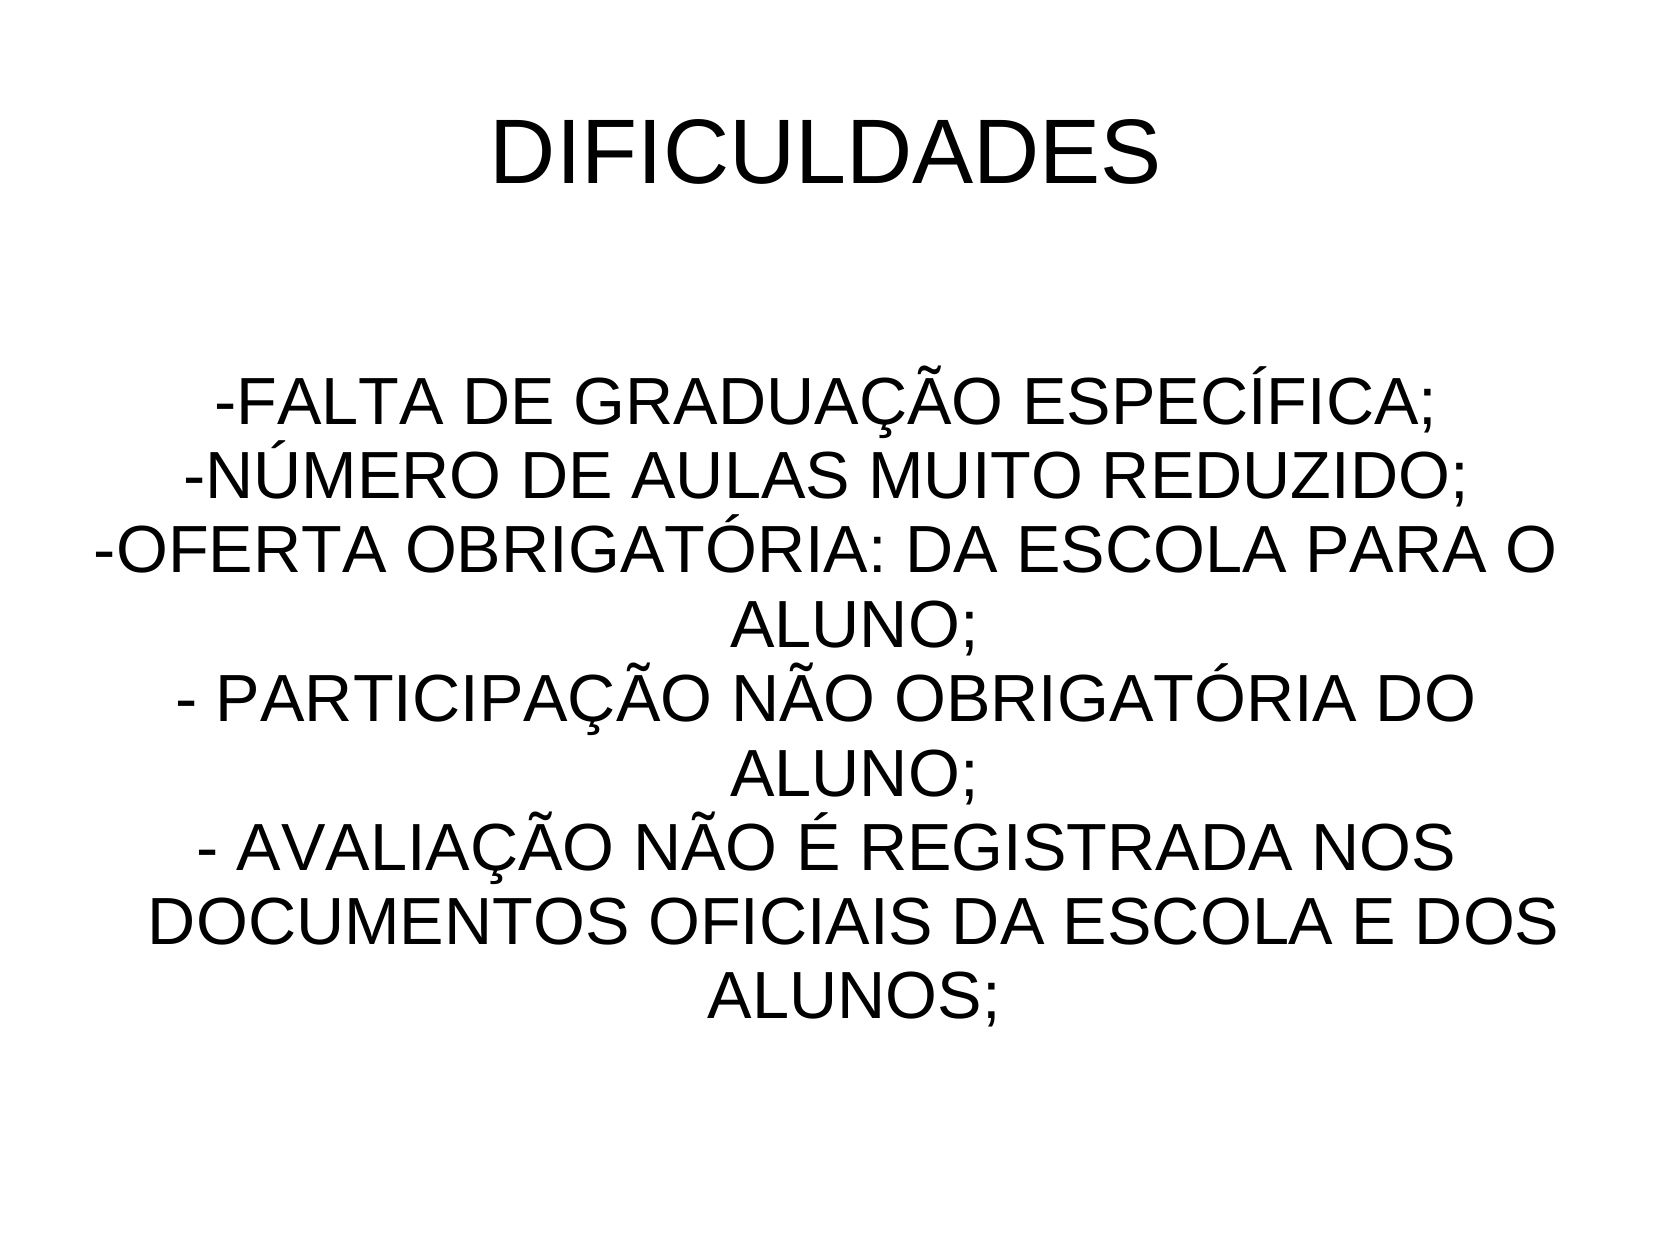

# DIFICULDADES
-FALTA DE GRADUAÇÃO ESPECÍFICA;
-NÚMERO DE AULAS MUITO REDUZIDO;
-OFERTA OBRIGATÓRIA: DA ESCOLA PARA O ALUNO;
- PARTICIPAÇÃO NÃO OBRIGATÓRIA DO ALUNO;
- AVALIAÇÃO NÃO É REGISTRADA NOS DOCUMENTOS OFICIAIS DA ESCOLA E DOS ALUNOS;